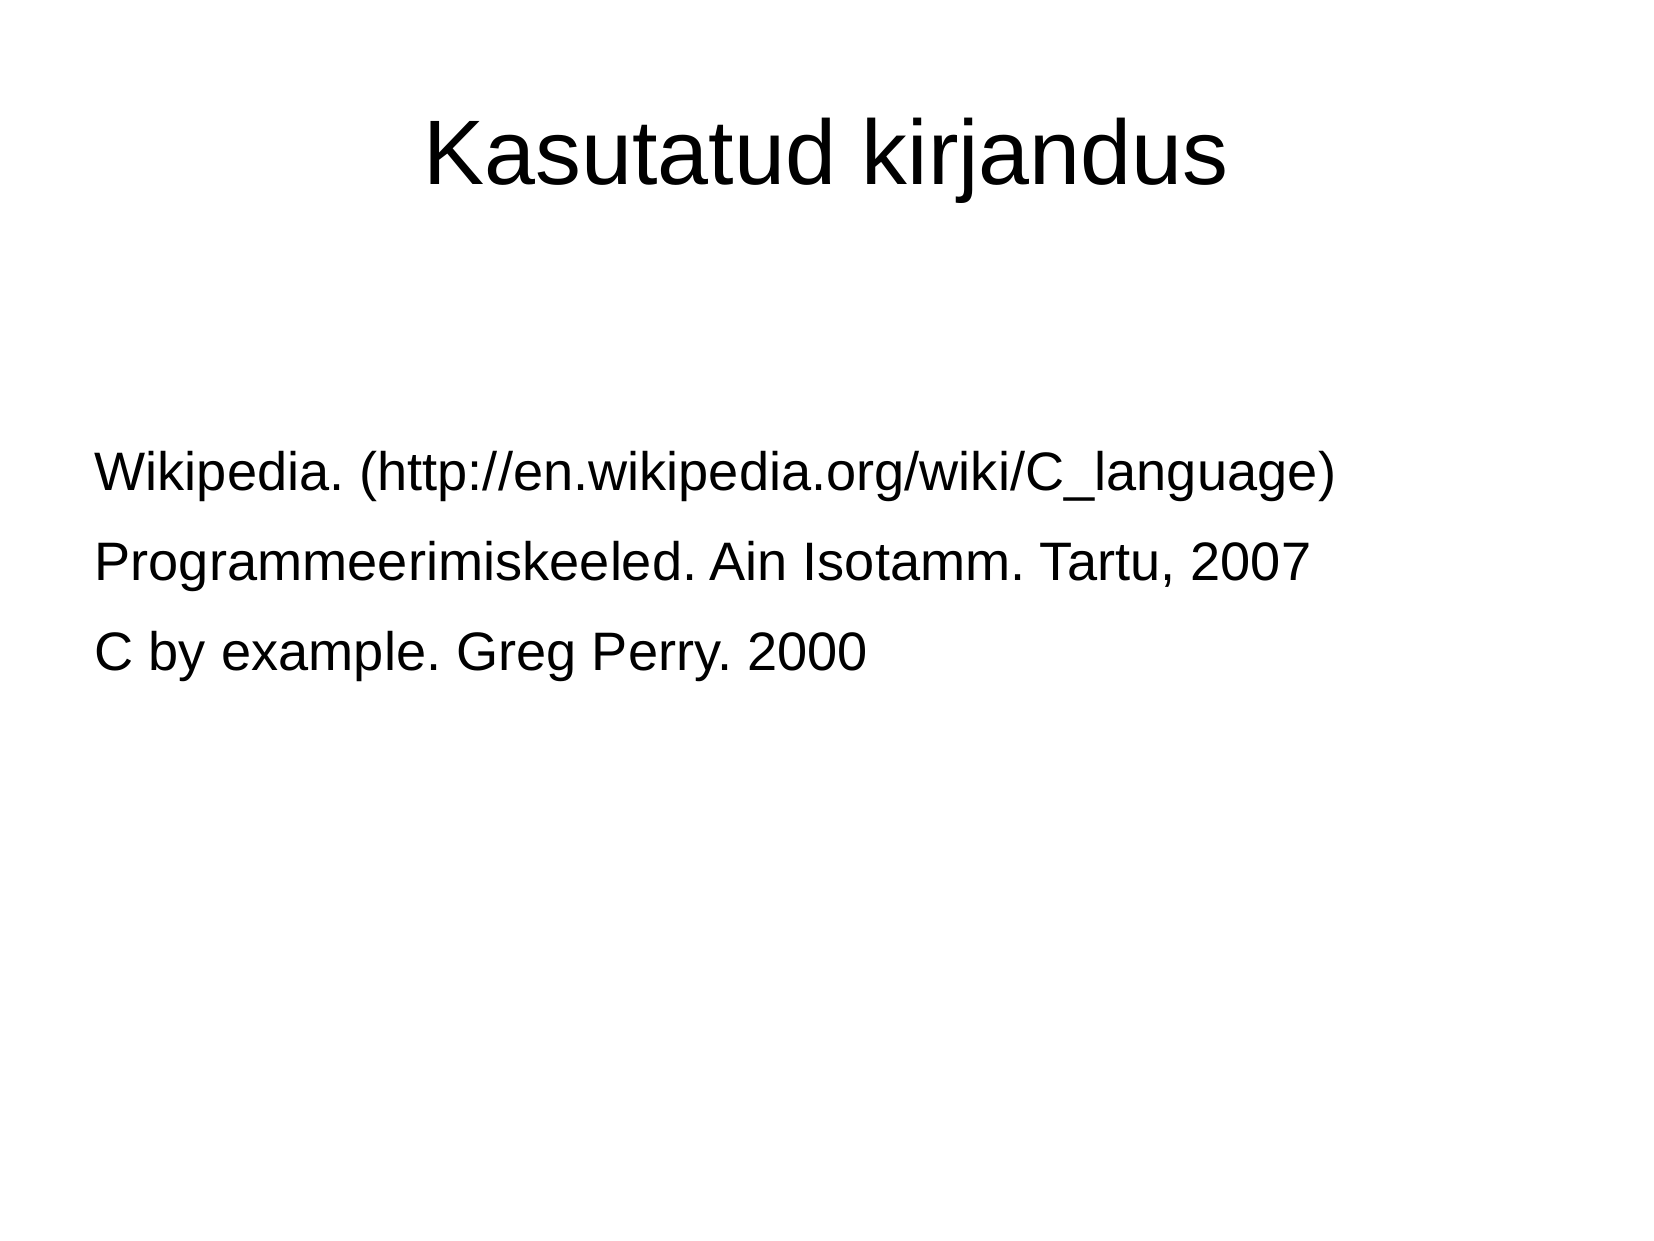

# Kasutatud kirjandus
Wikipedia. (http://en.wikipedia.org/wiki/C_language)
Programmeerimiskeeled. Ain Isotamm. Tartu, 2007
C by example. Greg Perry. 2000